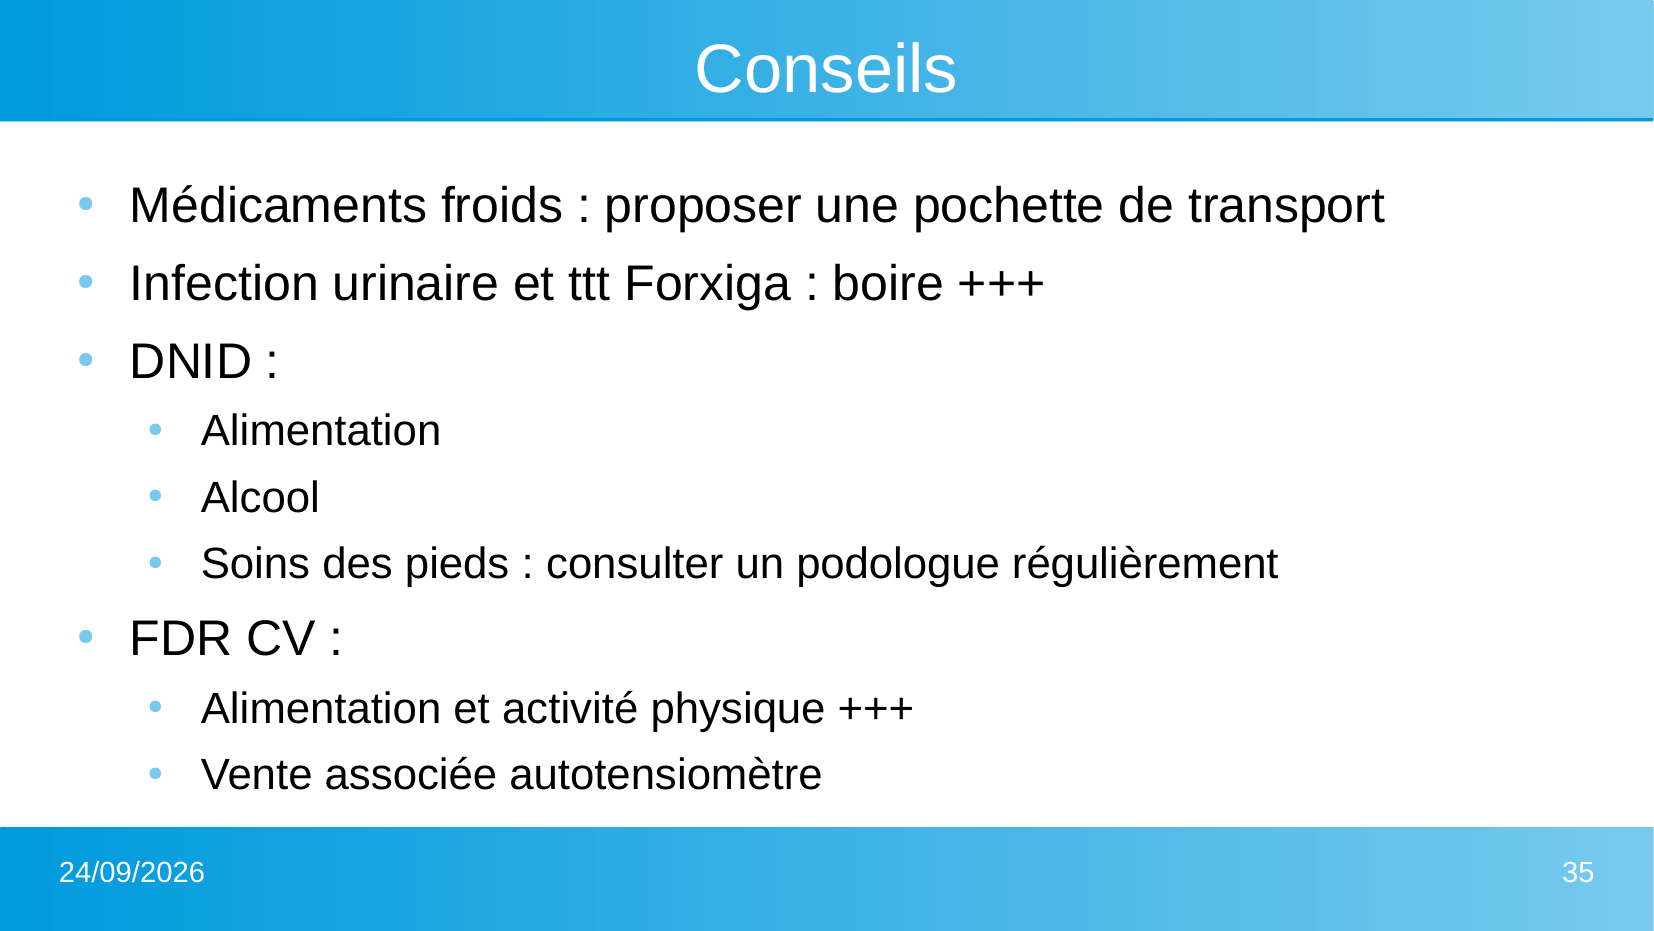

# Conseils
Médicaments froids : proposer une pochette de transport
Infection urinaire et ttt Forxiga : boire +++
DNID :
Alimentation
Alcool
Soins des pieds : consulter un podologue régulièrement
FDR CV :
Alimentation et activité physique +++
Vente associée autotensiomètre
35